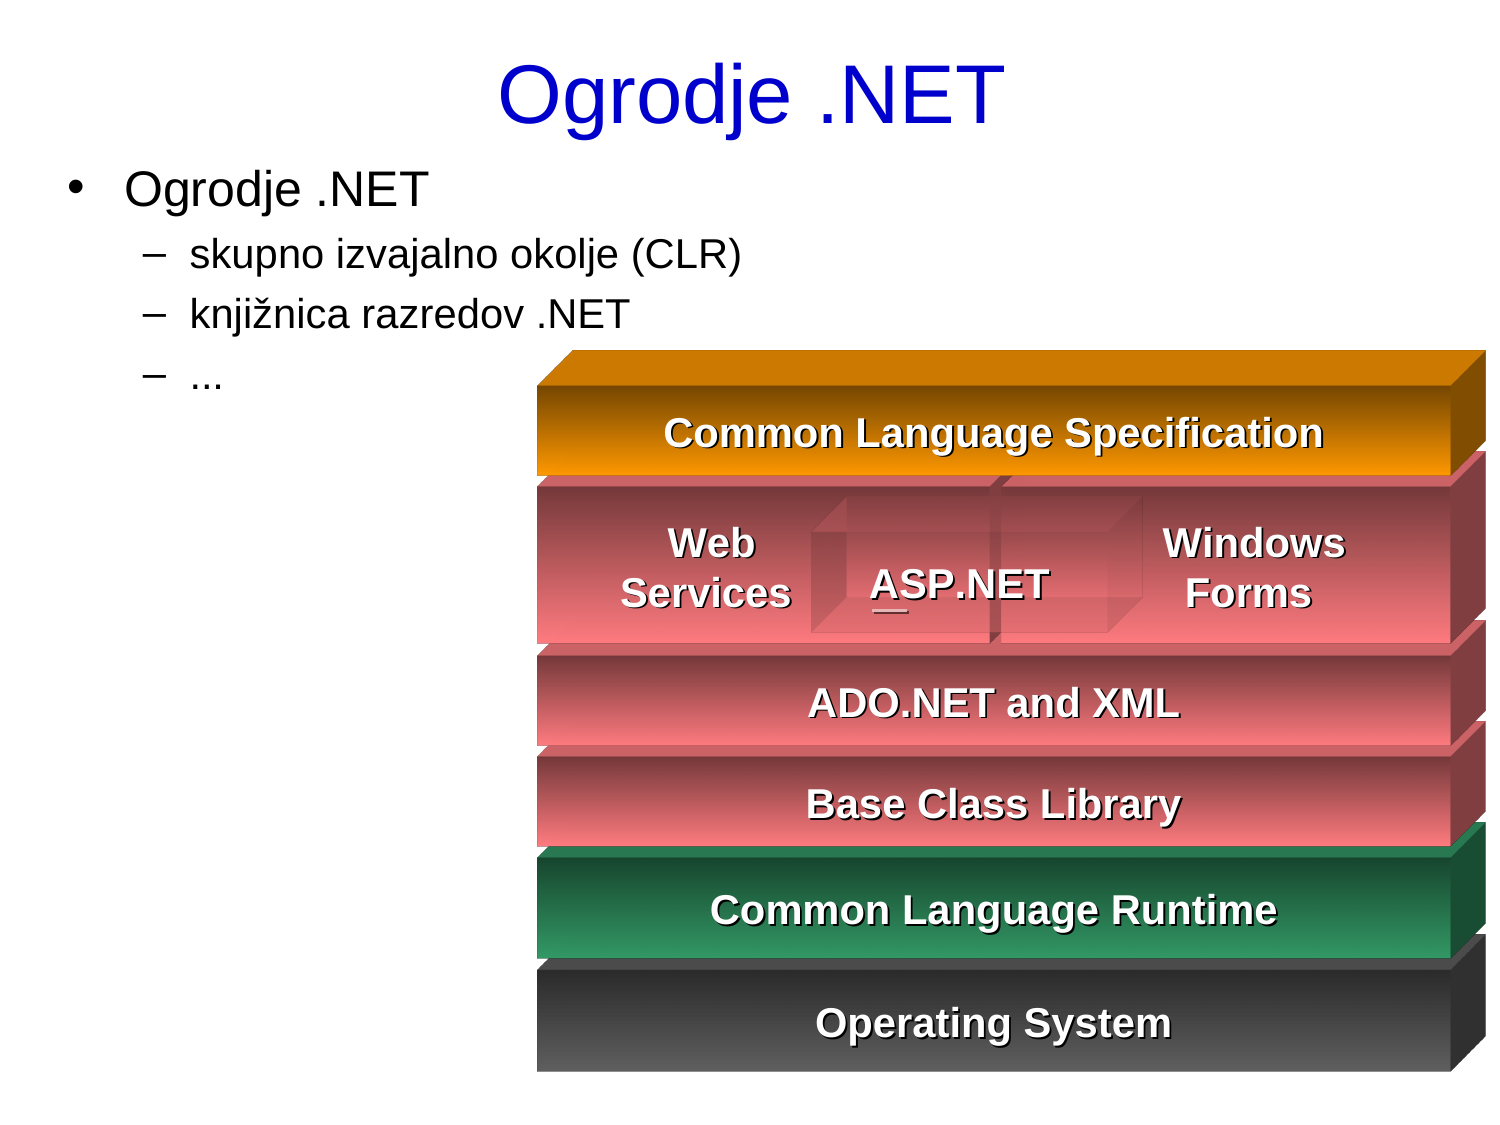

# Ogrodje .NET
Ogrodje .NET
skupno izvajalno okolje (CLR)
knjižnica razredov .NET
...
Common Language Specification
Web
Services
 Windows
 Forms
ASP.NET
ADO.NET and XML
Base Class Library
Common Language Runtime
Operating System